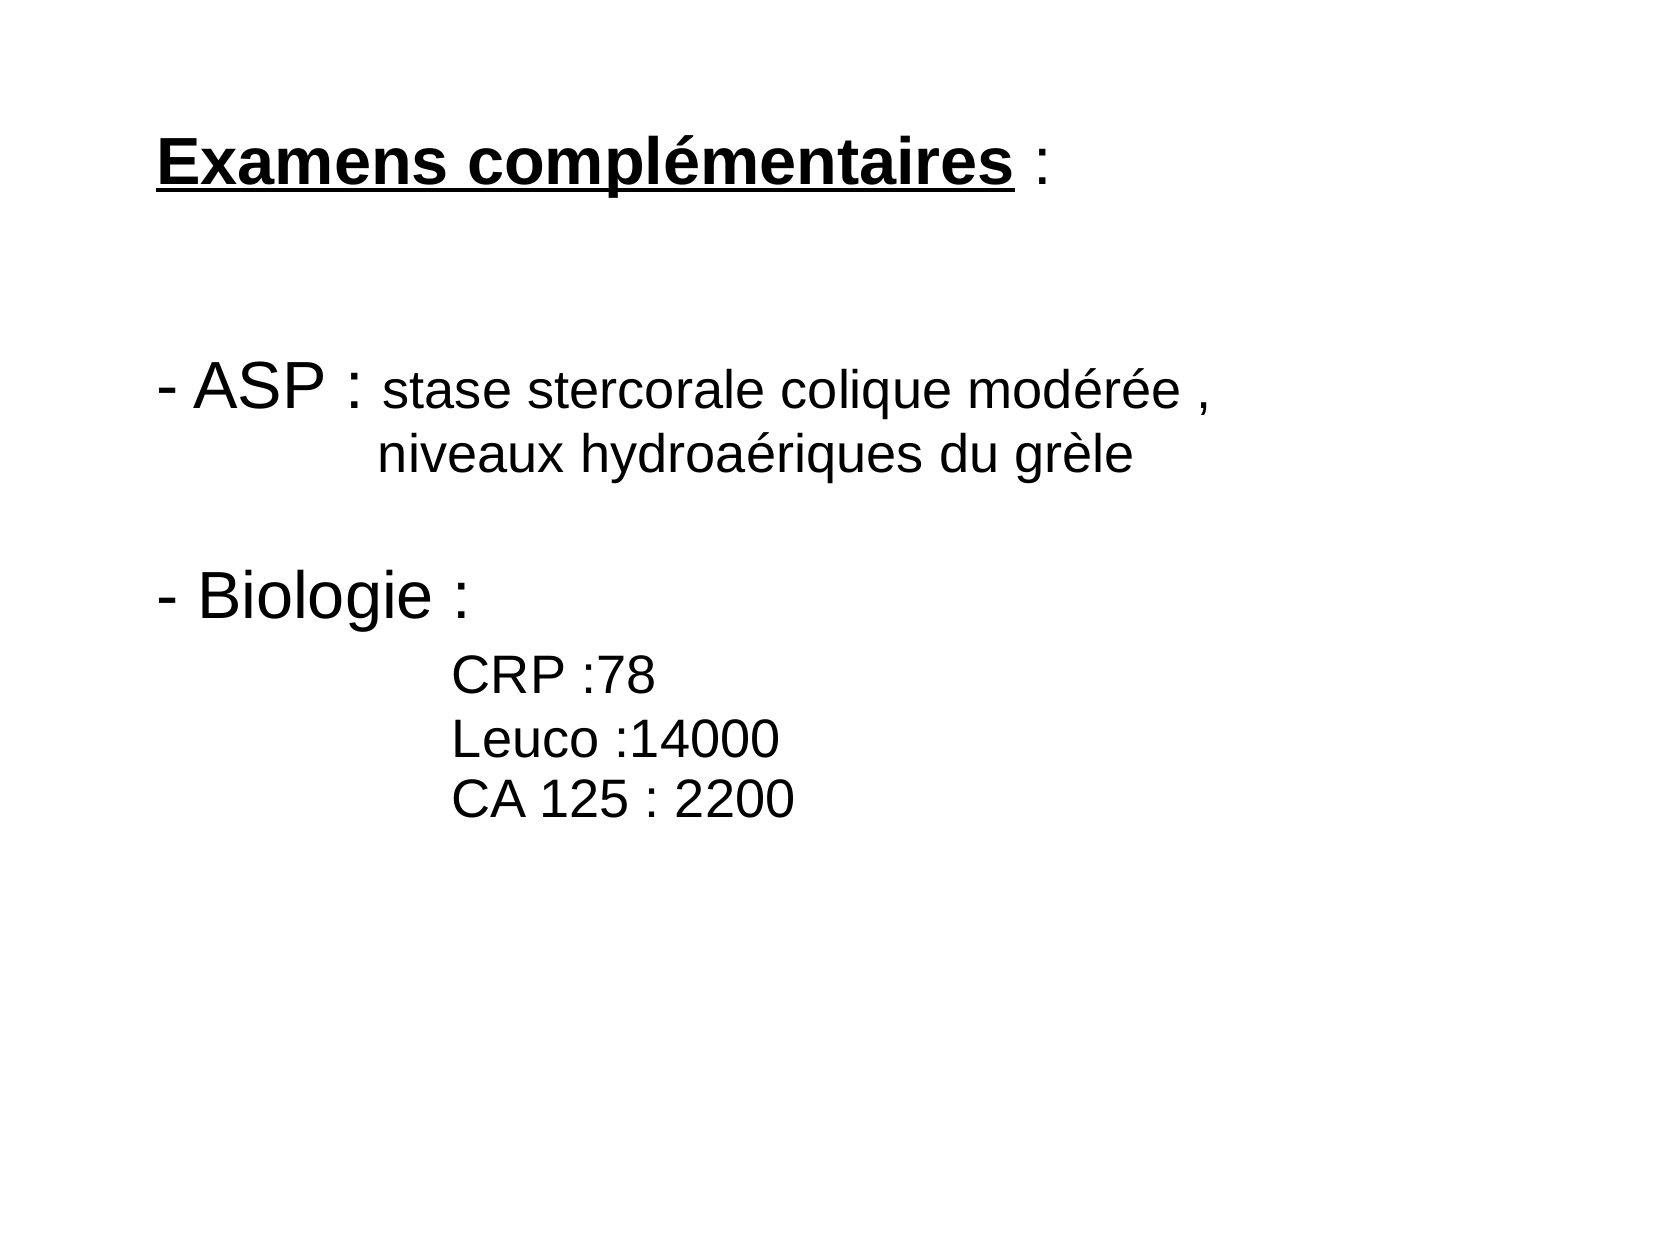

# Examens complémentaires :
	- ASP : stase stercorale colique modérée , 									niveaux hydroaériques du grèle
	- Biologie :
					CRP :78
					Leuco :14000
					CA 125 : 2200